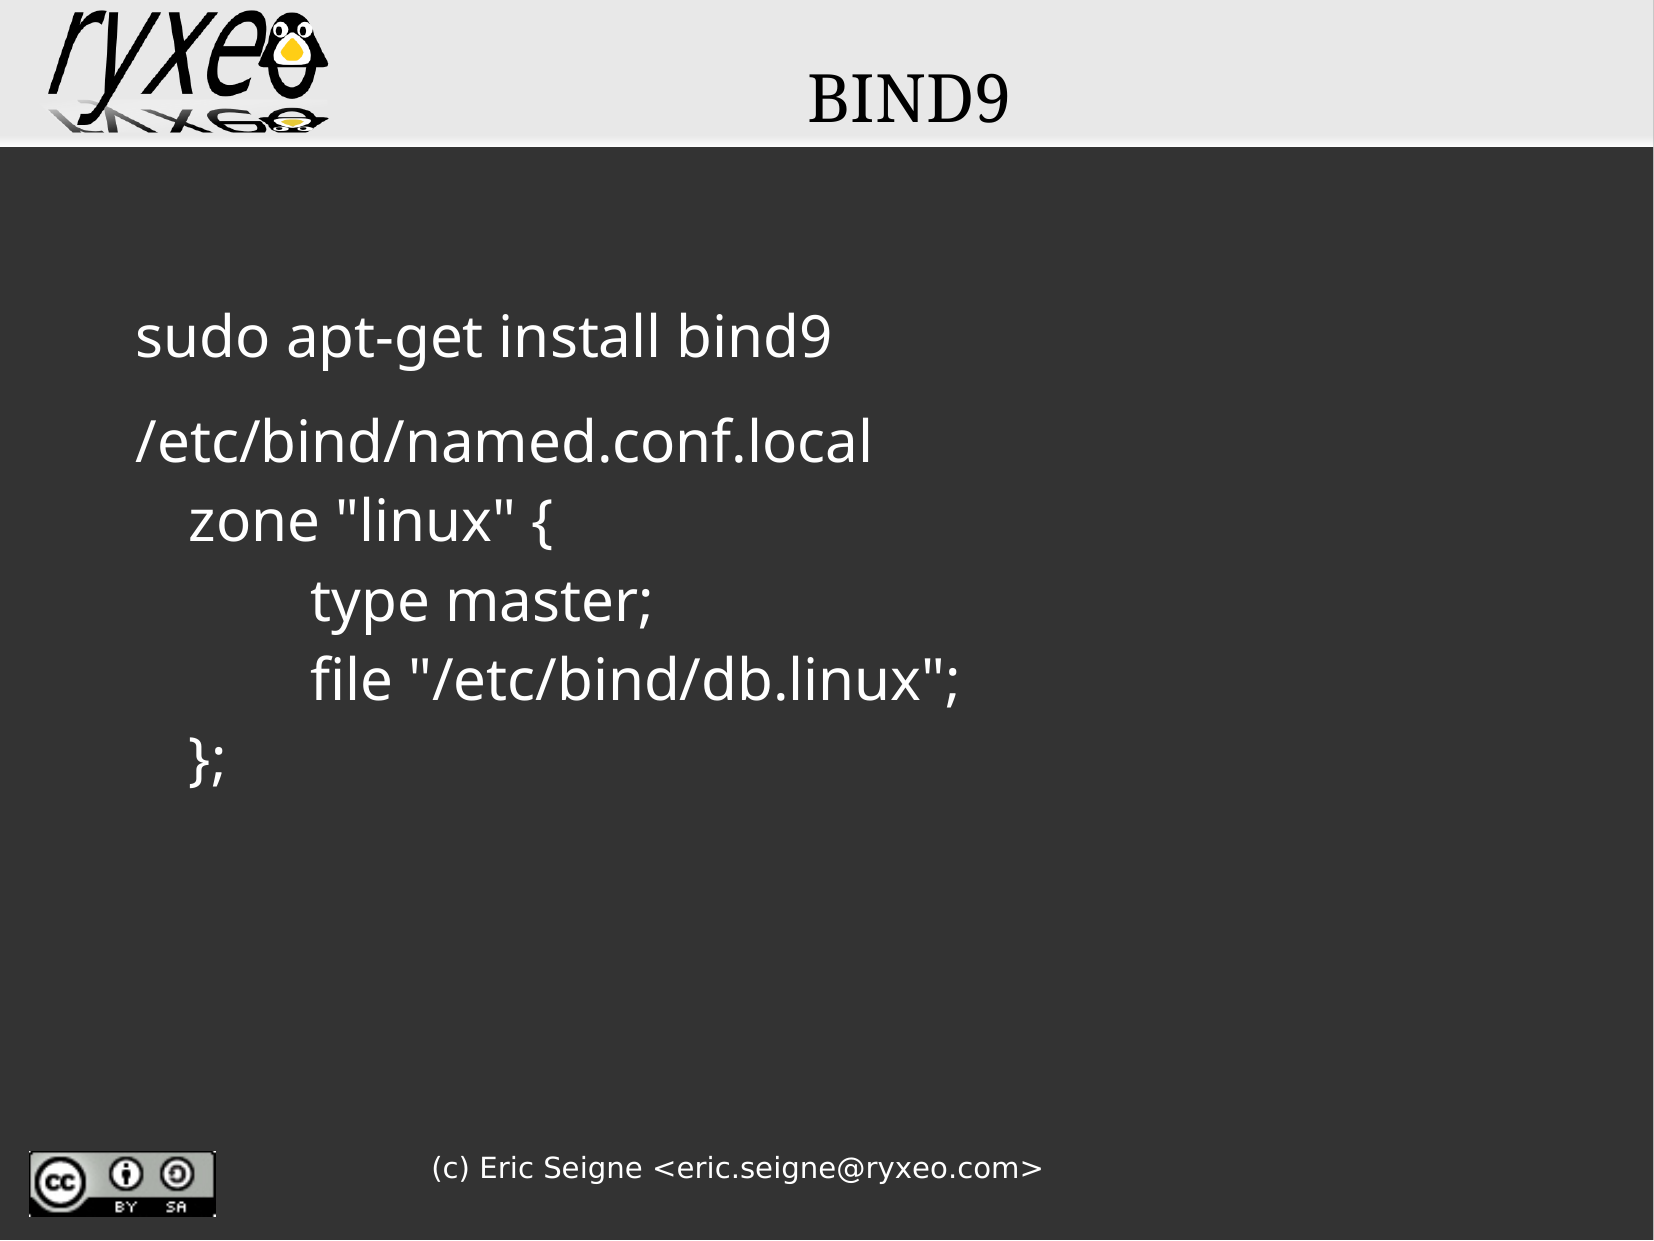

# BIND9
sudo apt-get install bind9
/etc/bind/named.conf.local
zone "linux" {
 type master;
 file "/etc/bind/db.linux";
};